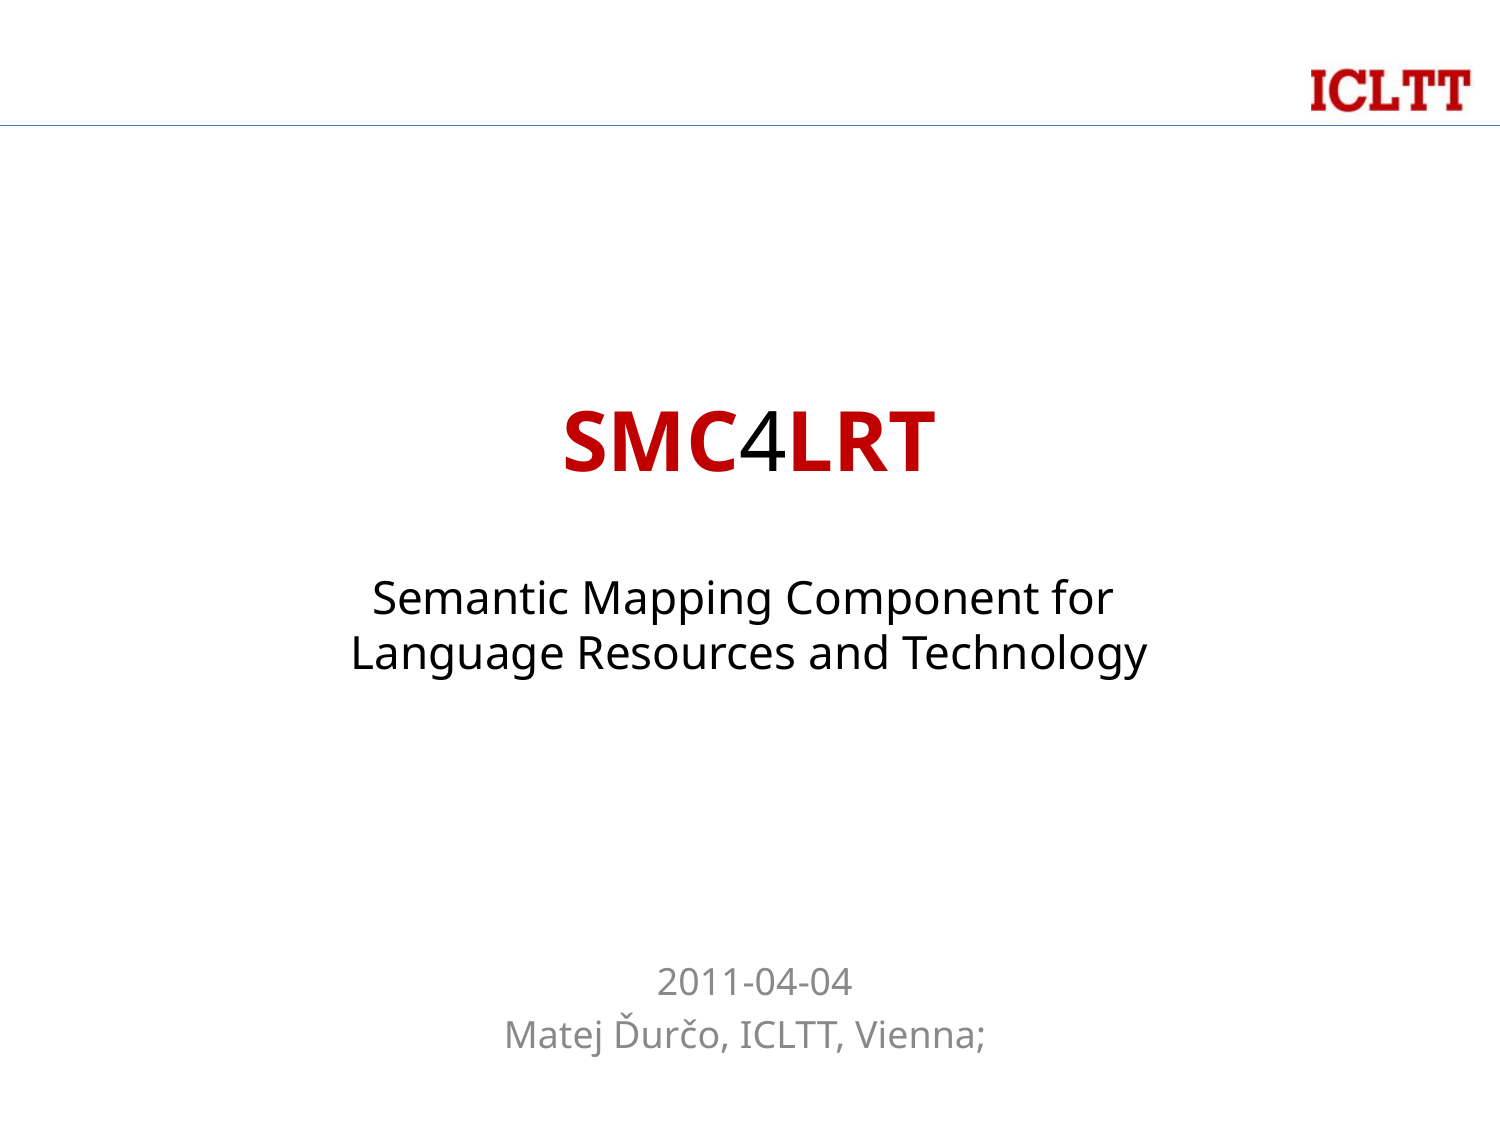

SMC4LRT
Semantic Mapping Component for
Language Resources and Technology
# 2011-04-04
Matej Ďurčo, ICLTT, Vienna;